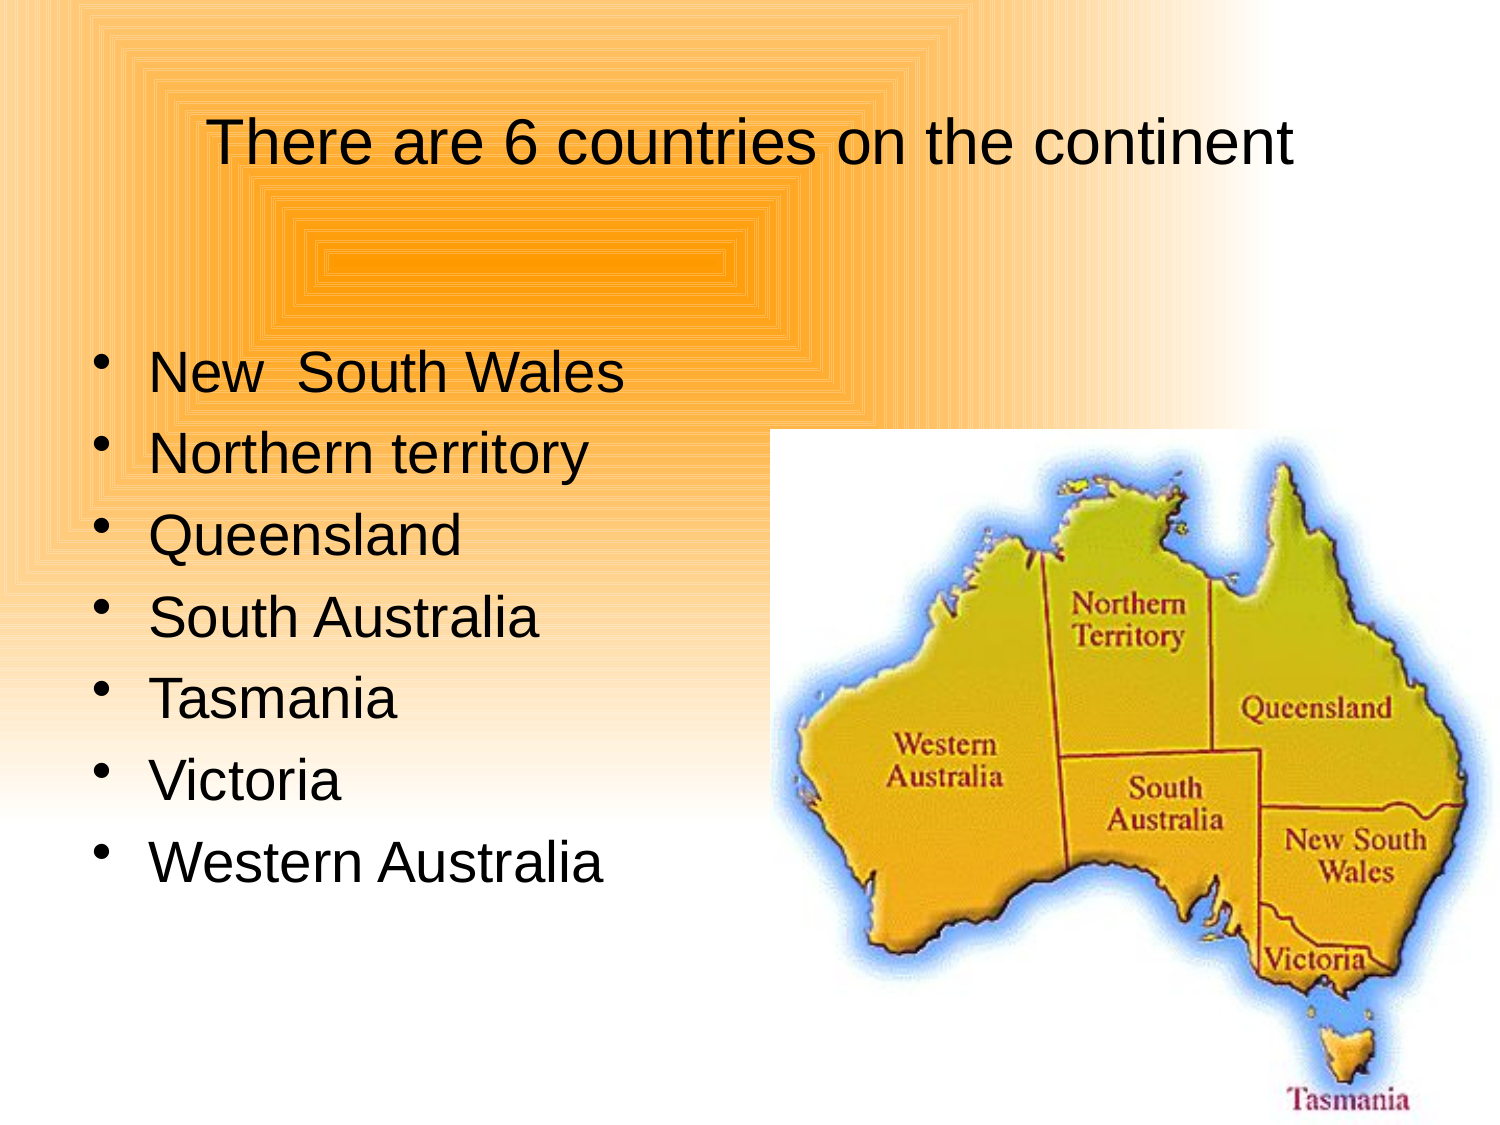

# There are 6 countries on the continent
New South Wales
Northern territory
Queensland
South Australia
Tasmania
Victoria
Western Australia